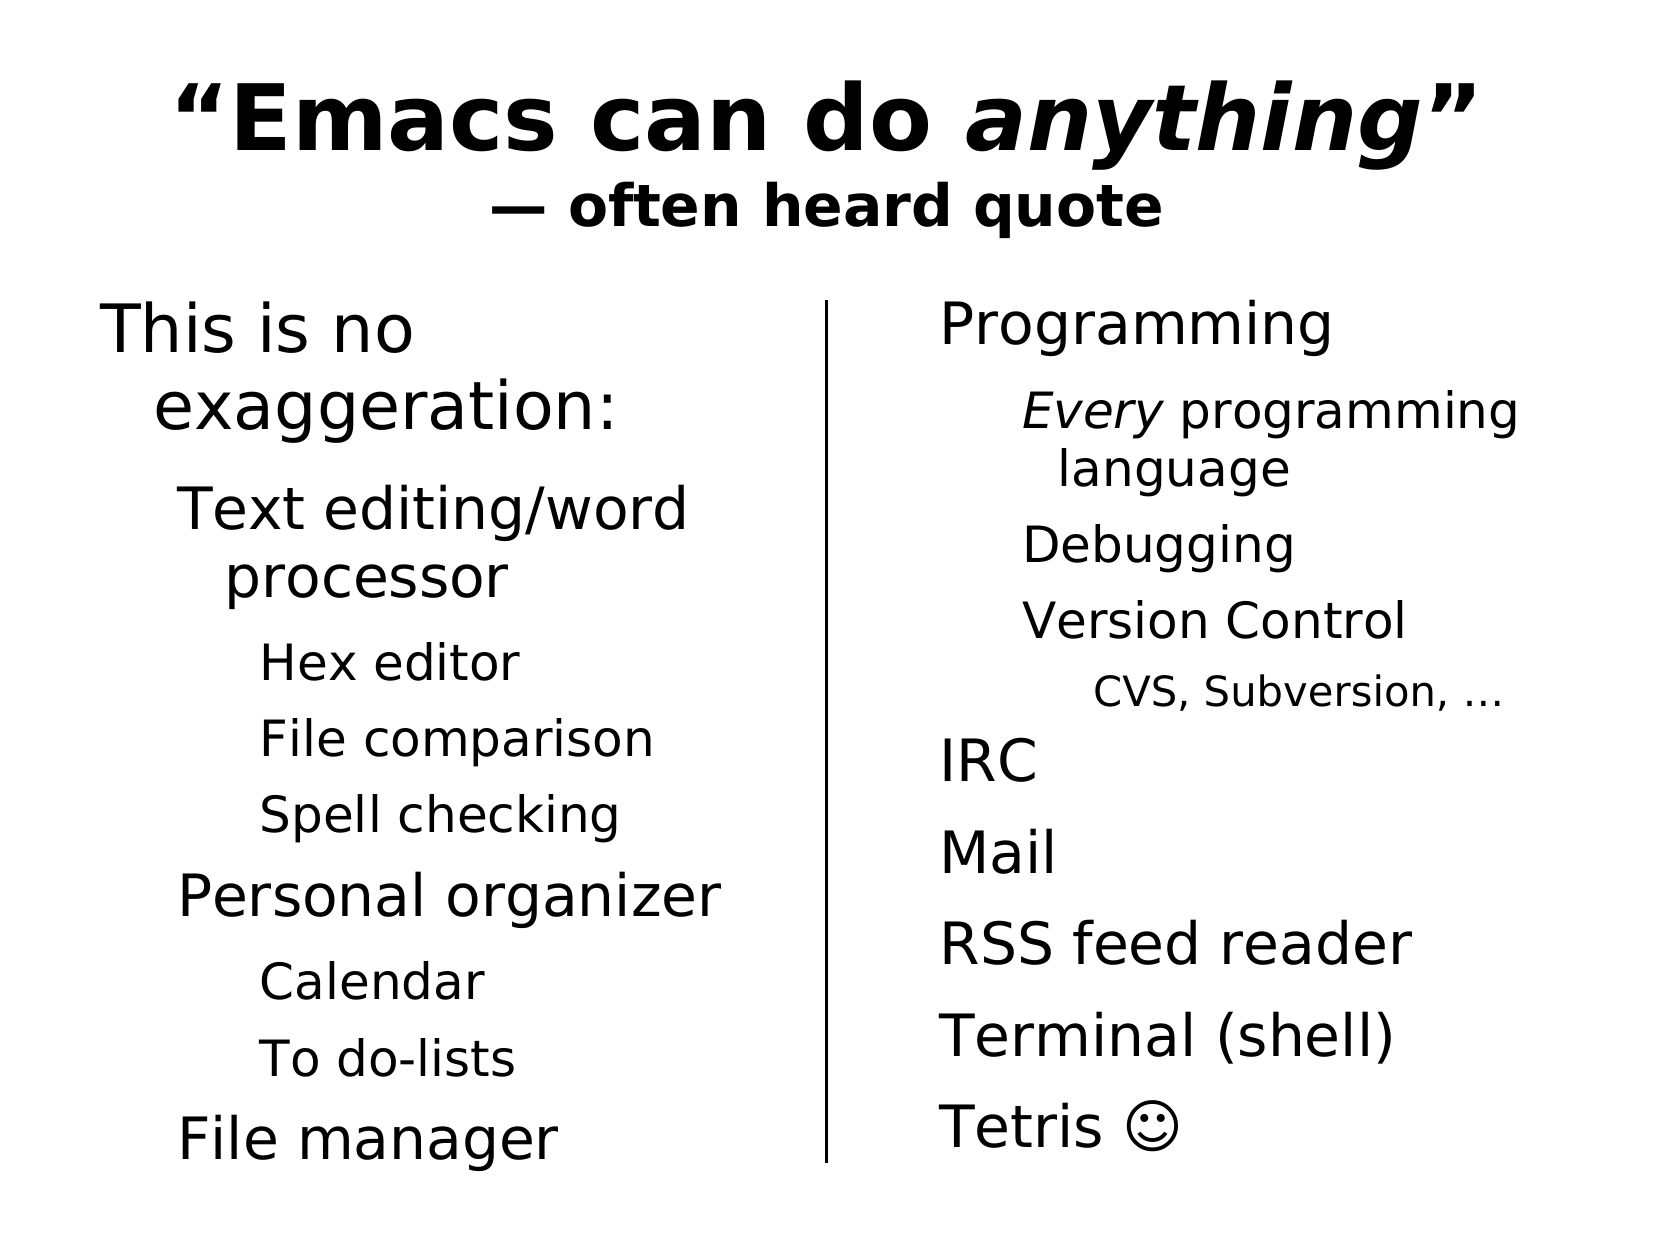

# “Emacs can do anything” — often heard quote
This is no exaggeration:
Text editing/word processor
Hex editor
File comparison
Spell checking
Personal organizer
Calendar
To do-lists
File manager
Programming
Every programming language
Debugging
Version Control
CVS, Subversion, …
IRC
Mail
RSS feed reader
Terminal (shell)
Tetris ☺